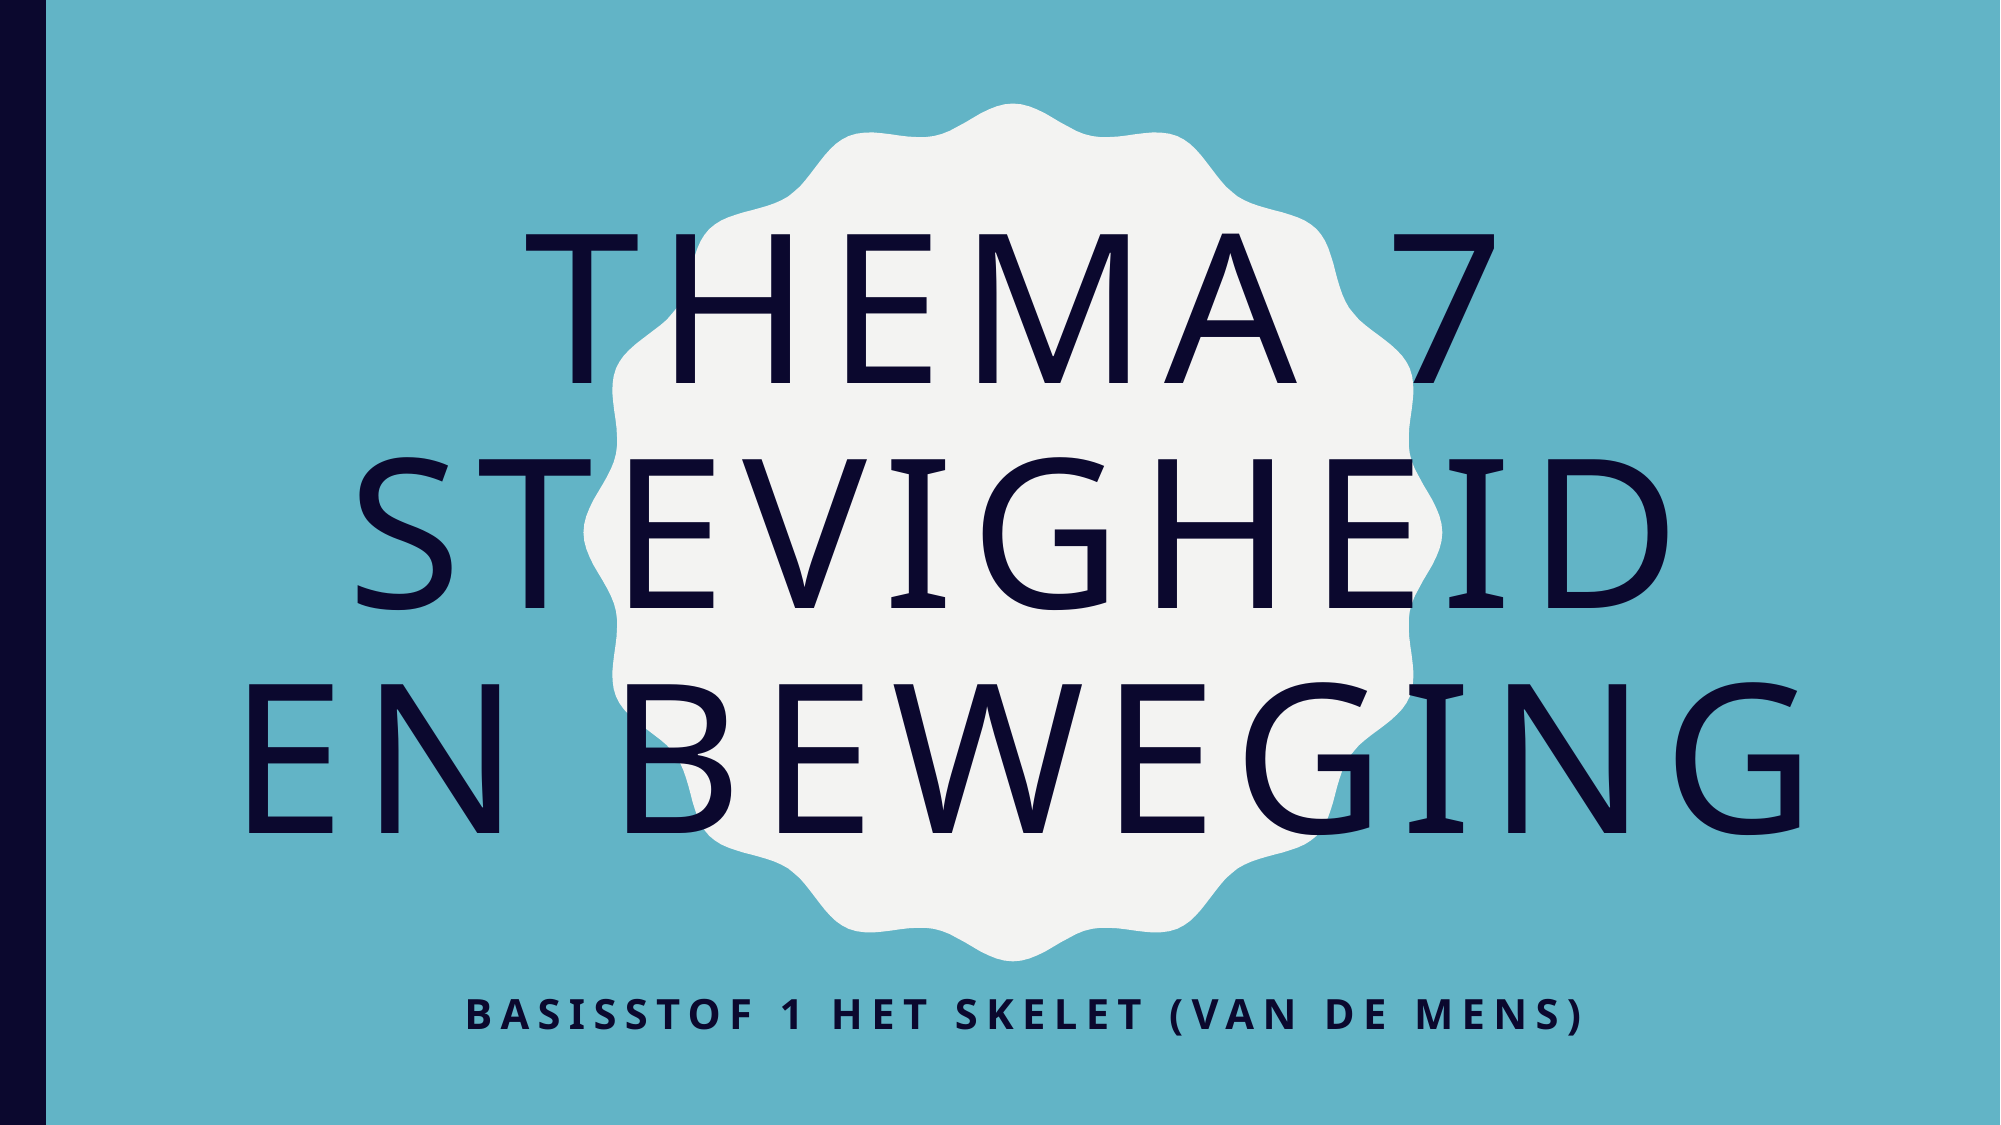

# Thema 7 Stevigheid en beweging
Basisstof 1 Het skelet (van de mens)